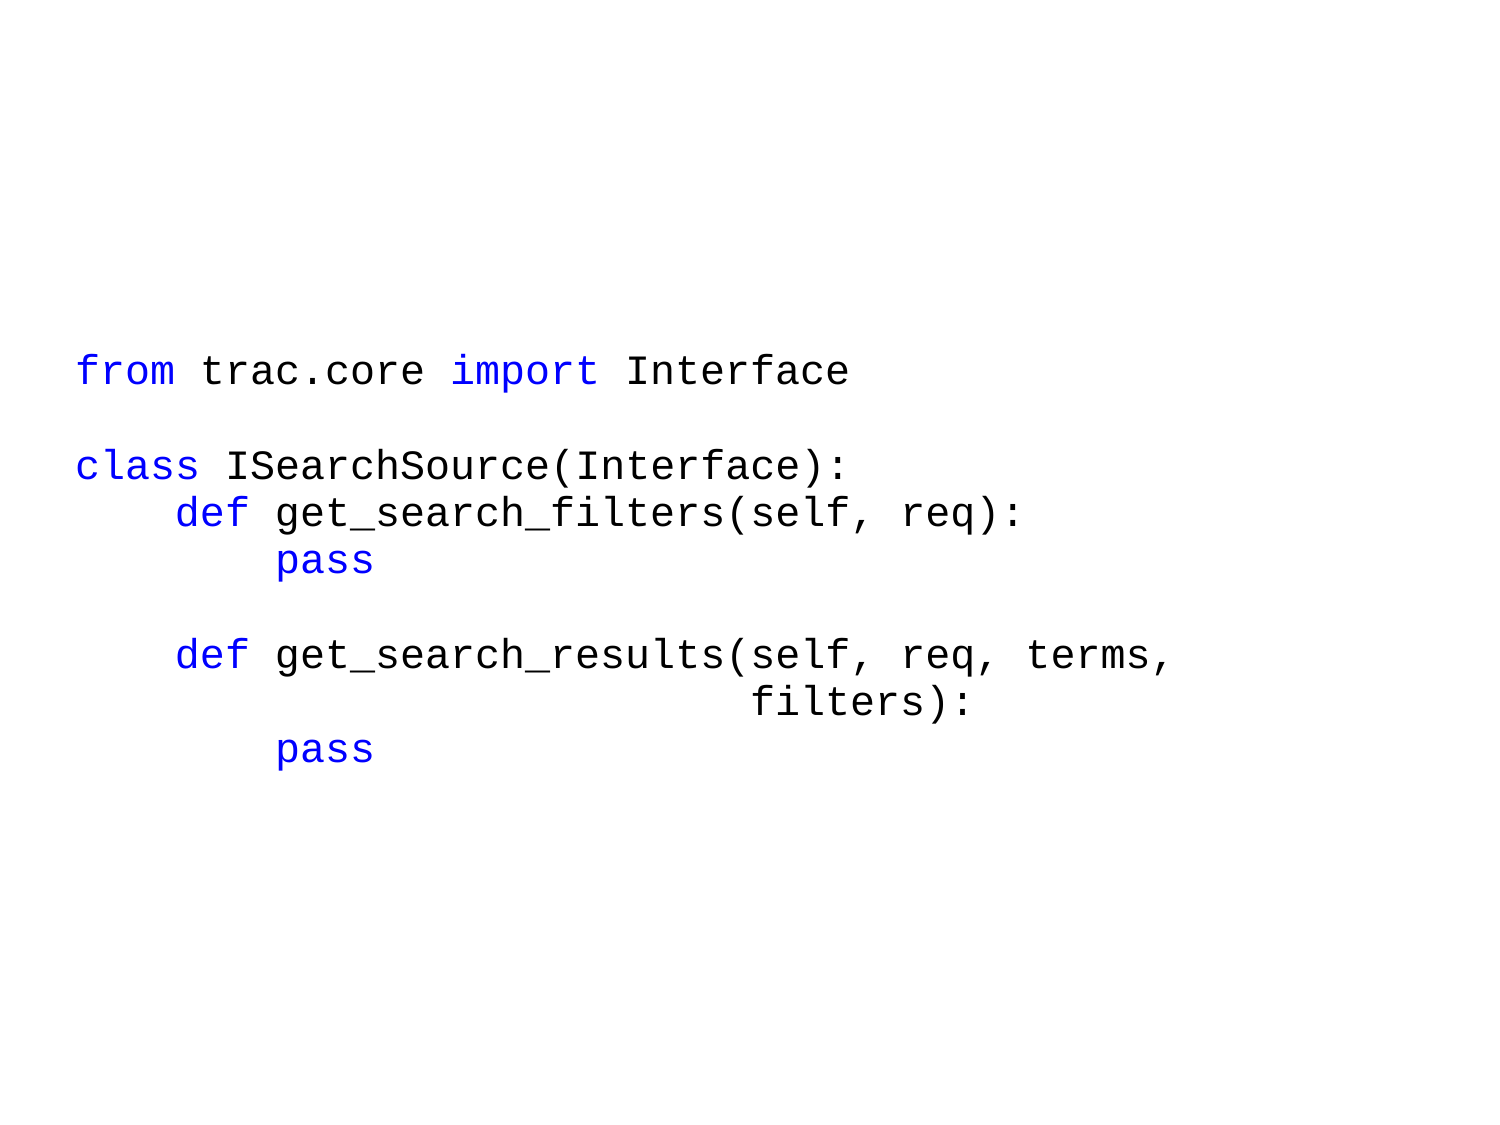

# from trac.core import Interface
class ISearchSource(Interface):
 def get_search_filters(self, req):
 pass
 def get_search_results(self, req, terms,
 filters):
 pass